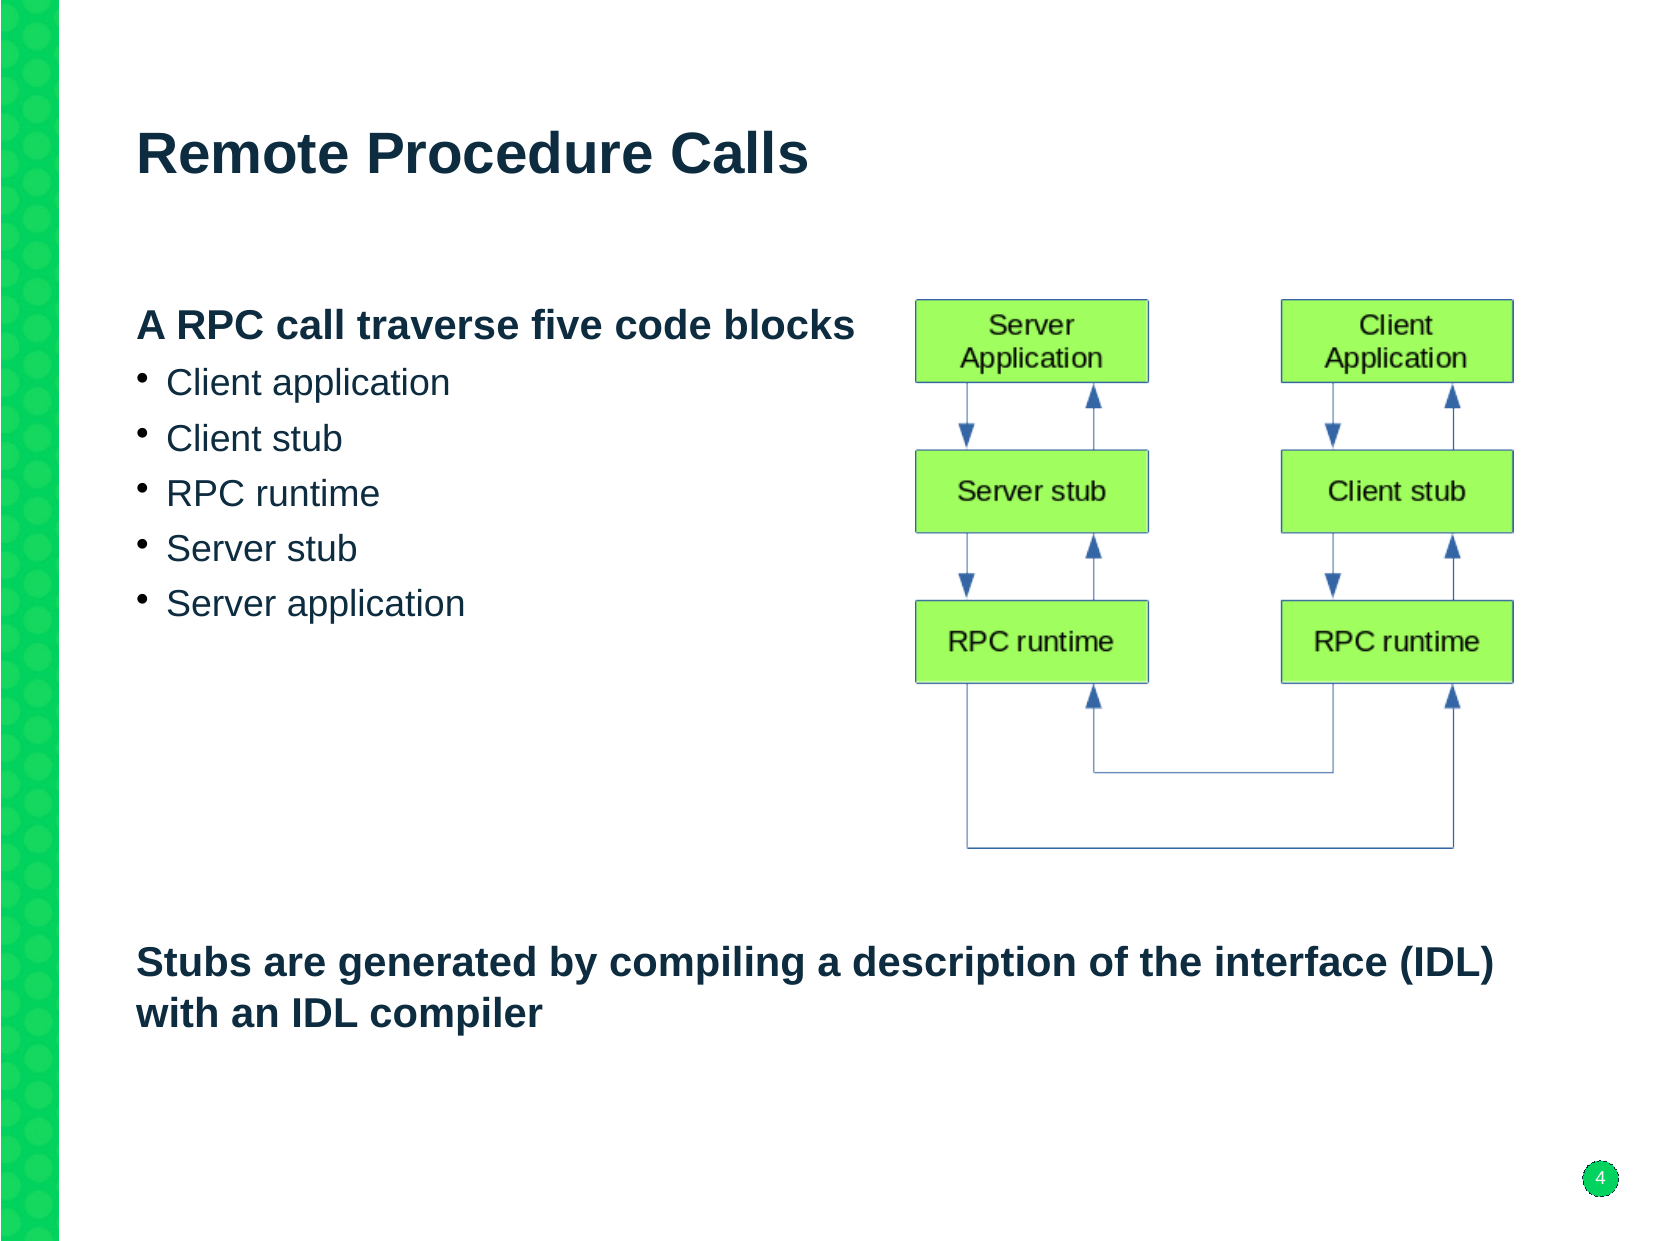

# Remote Procedure Calls
A RPC call traverse five code blocks
Client application
Client stub
RPC runtime
Server stub
Server application
Stubs are generated by compiling a description of the interface (IDL) with an IDL compiler
4